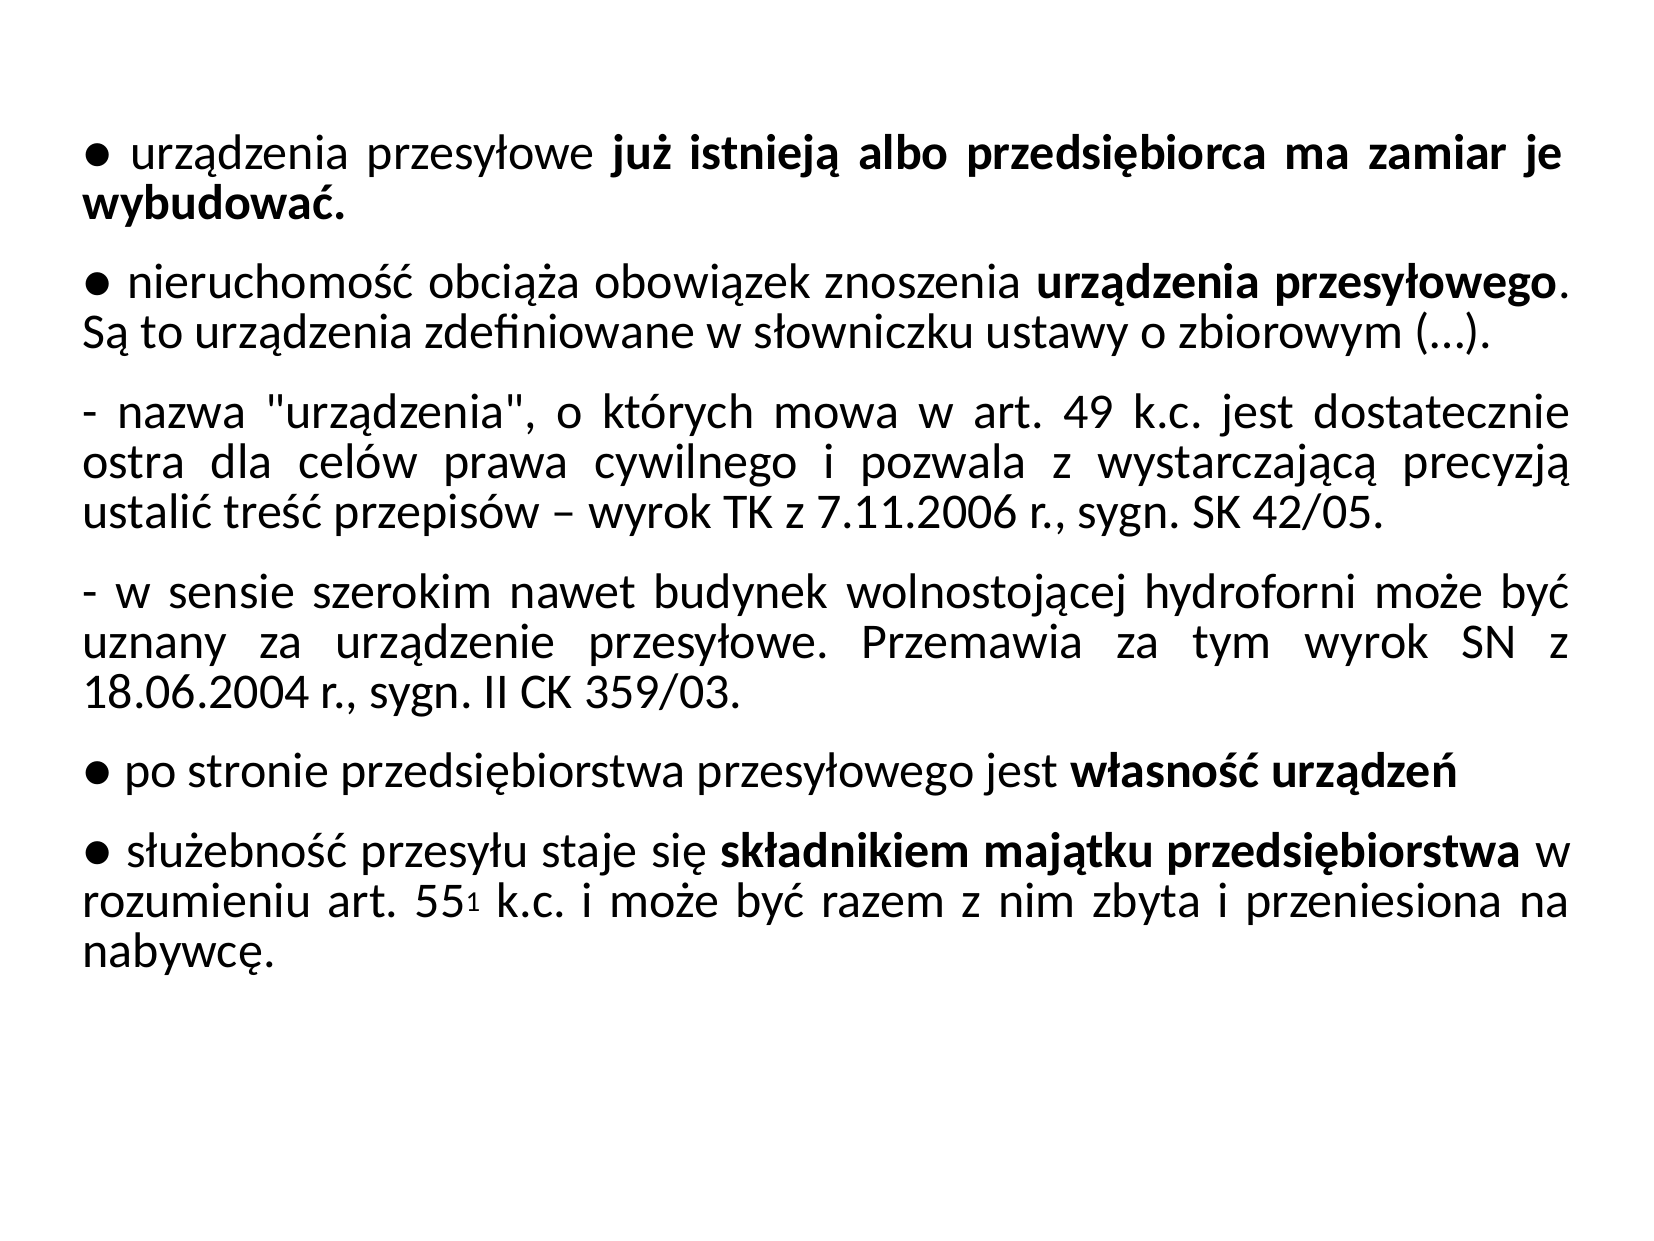

#
● urządzenia przesyłowe już istnieją albo przedsiębiorca ma zamiar je wybudować.
● nieruchomość obciąża obowiązek znoszenia urządzenia przesyłowego. Są to urządzenia zdefiniowane w słowniczku ustawy o zbiorowym (…).
- nazwa "urządzenia", o których mowa w art. 49 k.c. jest dostatecznie ostra dla celów prawa cywilnego i pozwala z wystarczającą precyzją ustalić treść przepisów – wyrok TK z 7.11.2006 r., sygn. SK 42/05.
- w sensie szerokim nawet budynek wolnostojącej hydroforni może być uznany za urządzenie przesyłowe. Przemawia za tym wyrok SN z 18.06.2004 r., sygn. II CK 359/03.
● po stronie przedsiębiorstwa przesyłowego jest własność urządzeń
● służebność przesyłu staje się składnikiem majątku przedsiębiorstwa w rozumieniu art. 551 k.c. i może być razem z nim zbyta i przeniesiona na nabywcę.